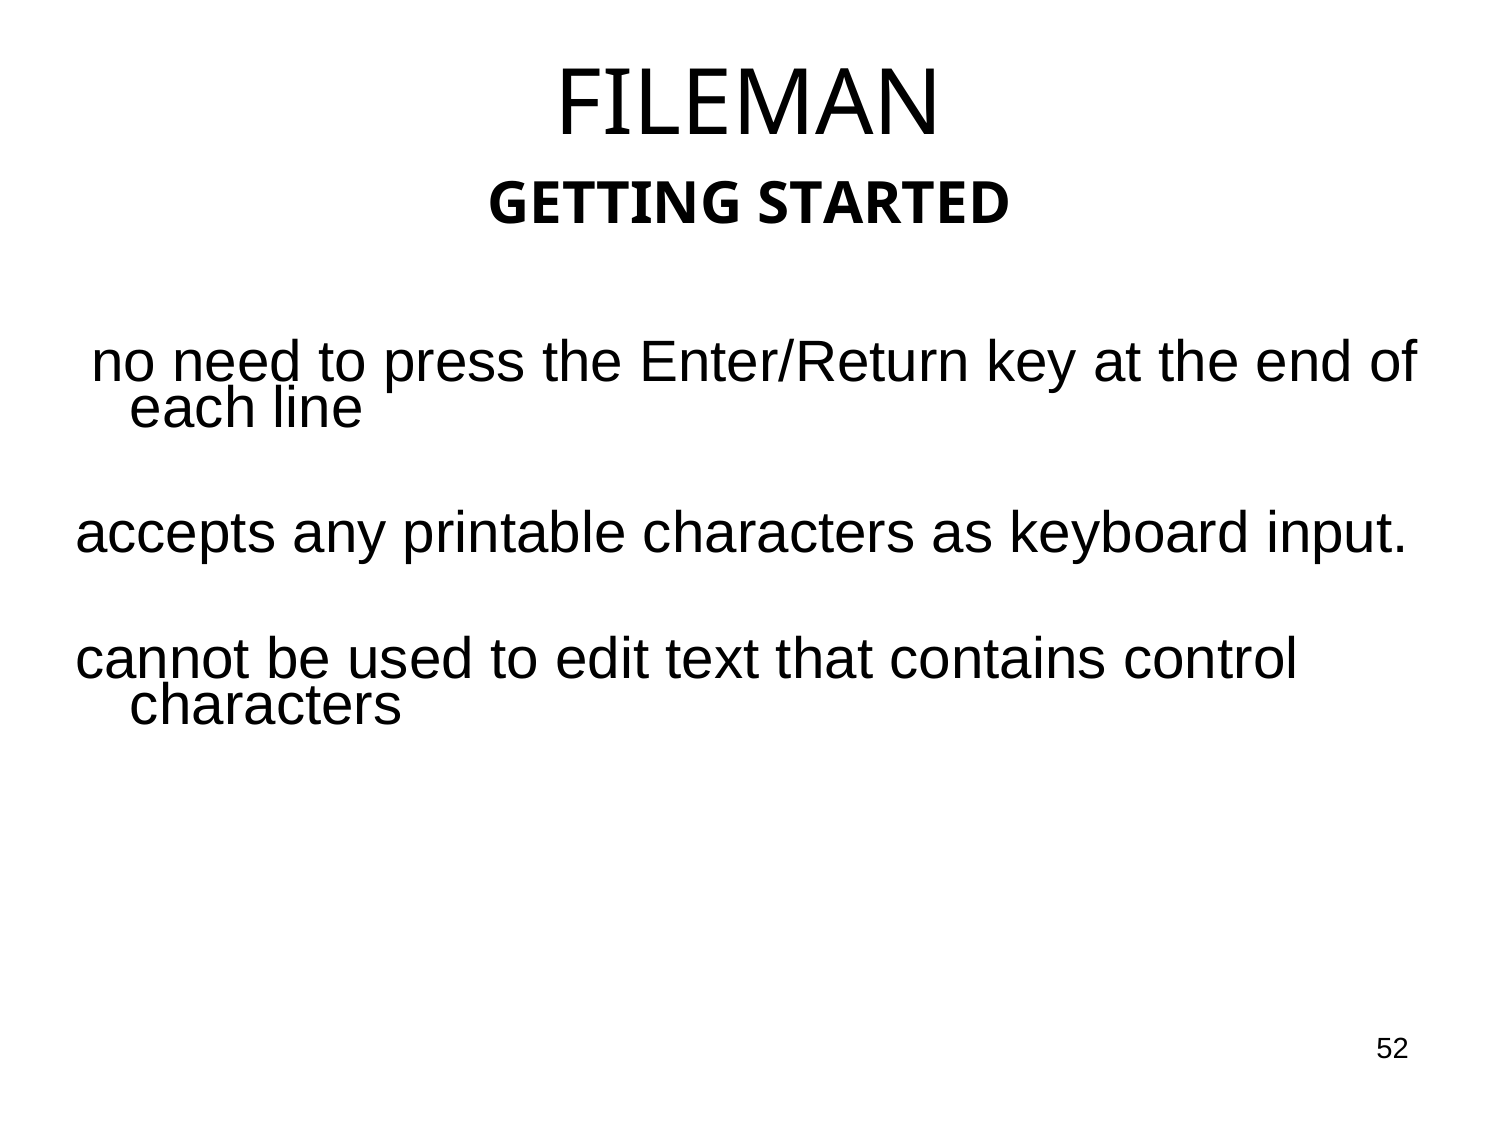

# FILEMAN GETTING STARTED
 no need to press the Enter/Return key at the end of each line
accepts any printable characters as keyboard input.
cannot be used to edit text that contains control characters
52